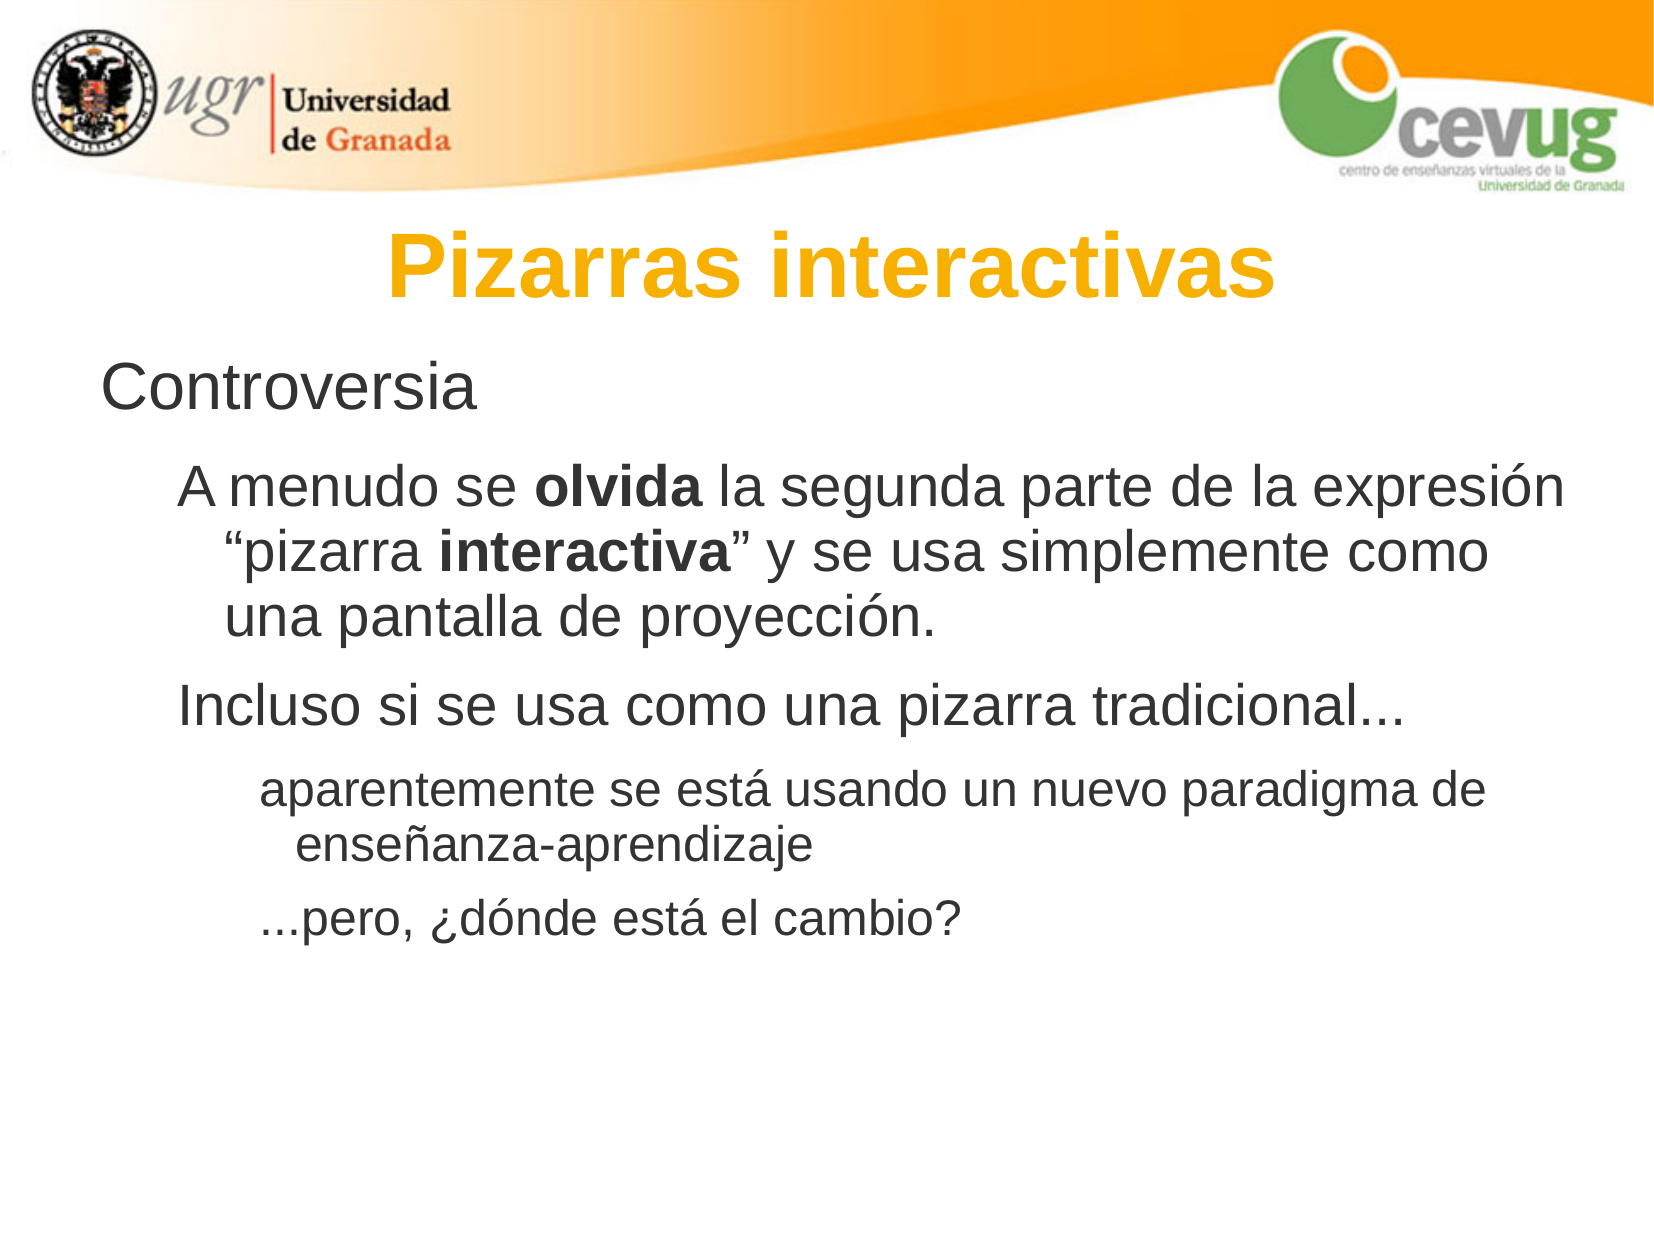

# Pizarras interactivas
Controversia
A menudo se olvida la segunda parte de la expresión “pizarra interactiva” y se usa simplemente como una pantalla de proyección.
Incluso si se usa como una pizarra tradicional...
aparentemente se está usando un nuevo paradigma de enseñanza-aprendizaje
...pero, ¿dónde está el cambio?